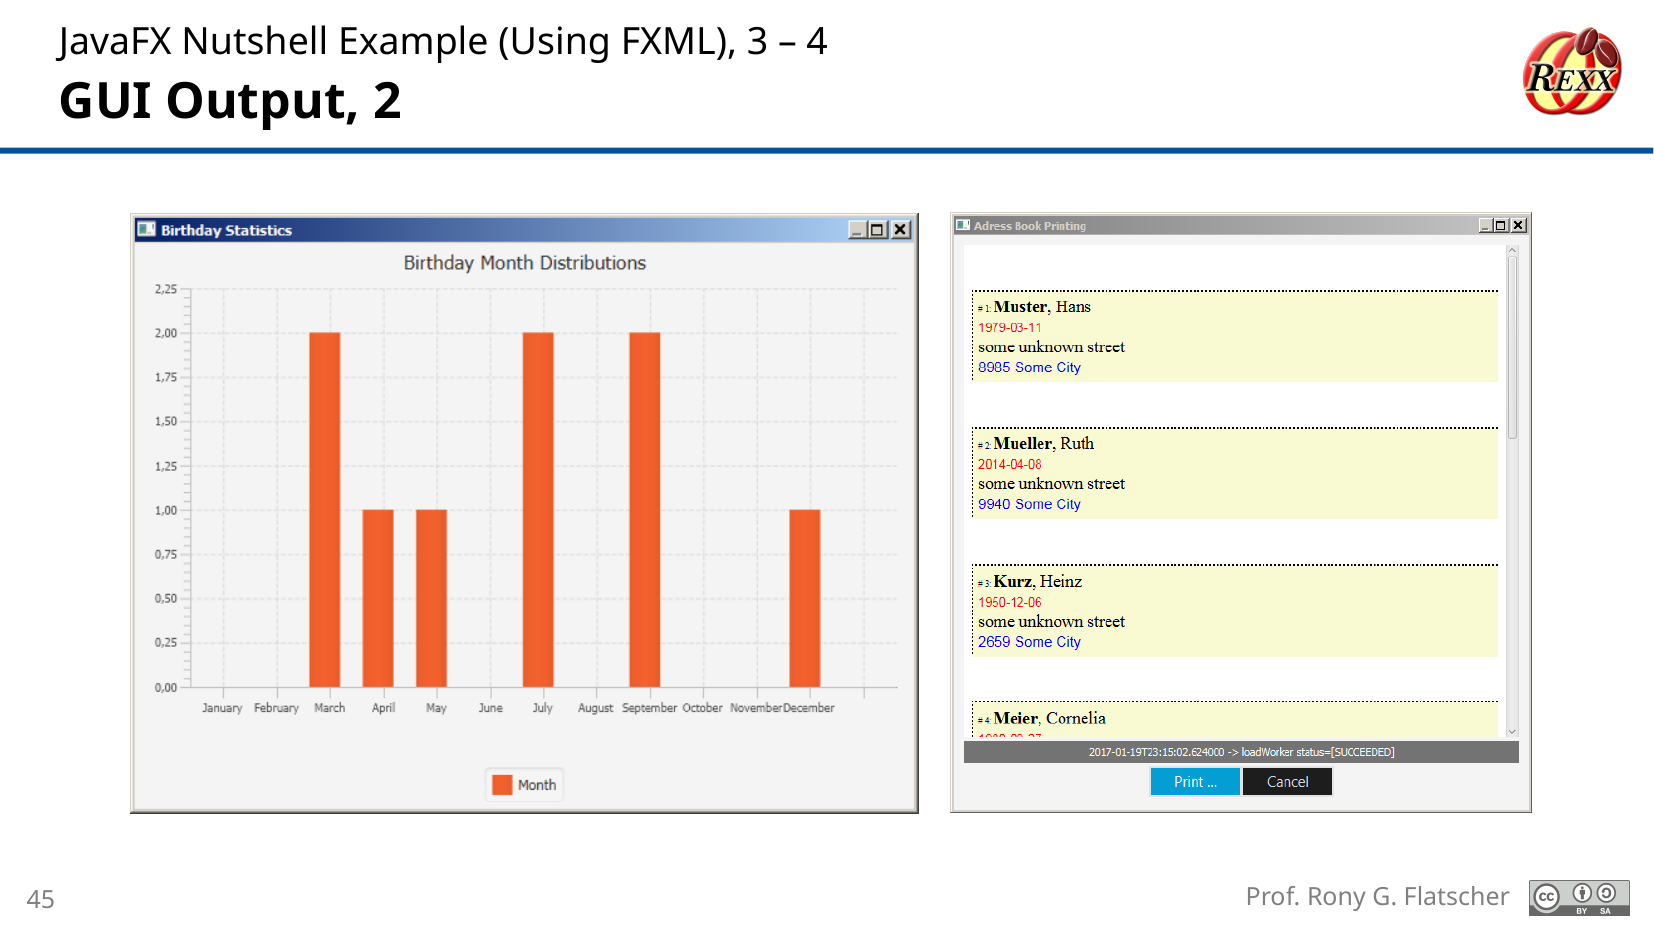

# JavaFX Nutshell Example (Using FXML), 3 – 4 GUI Output, 2